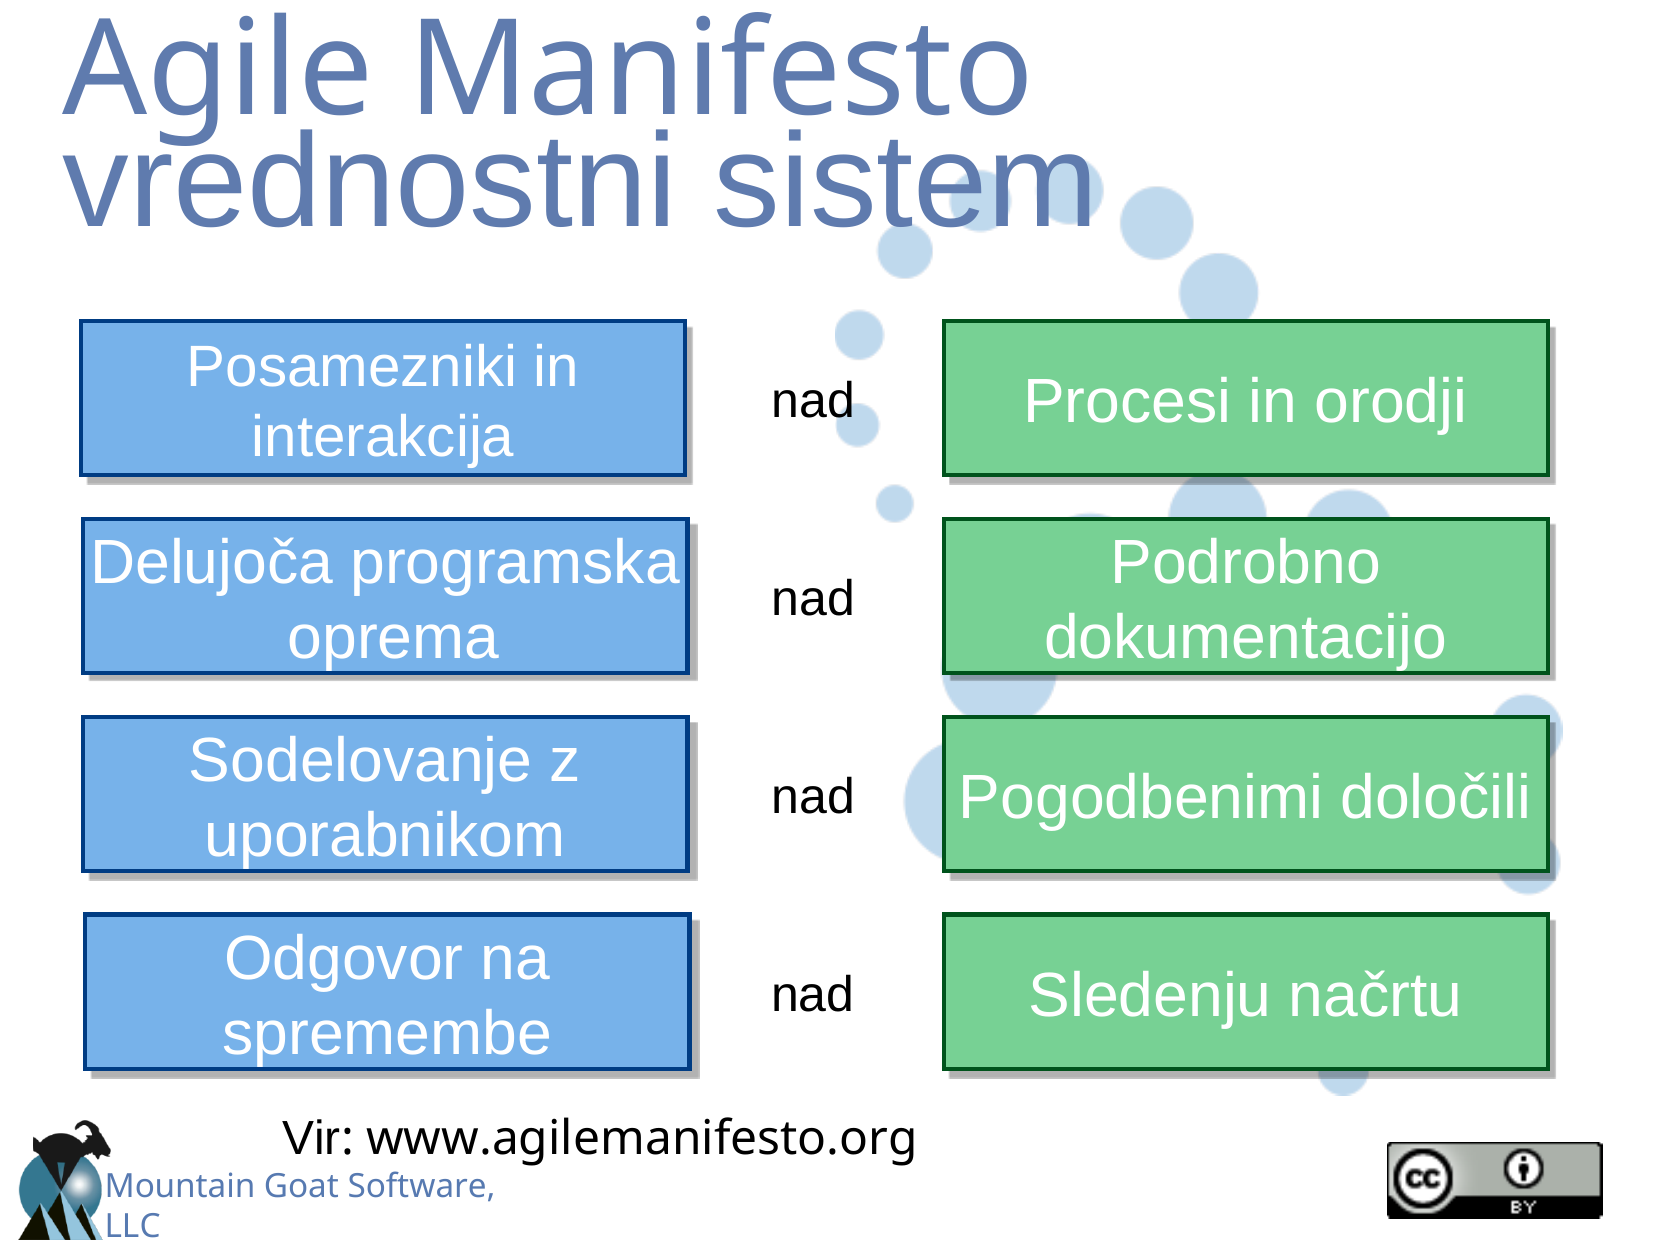

# Agile Manifesto vrednostni sistem
Posamezniki in interakcija
Procesi in orodji
nad
Delujoča programska oprema
Podrobno dokumentacijo
nad
Sodelovanje z uporabnikom
Pogodbenimi določili
nad
Odgovor na spremembe
Sledenju načrtu
nad
Vir: www.agilemanifesto.org